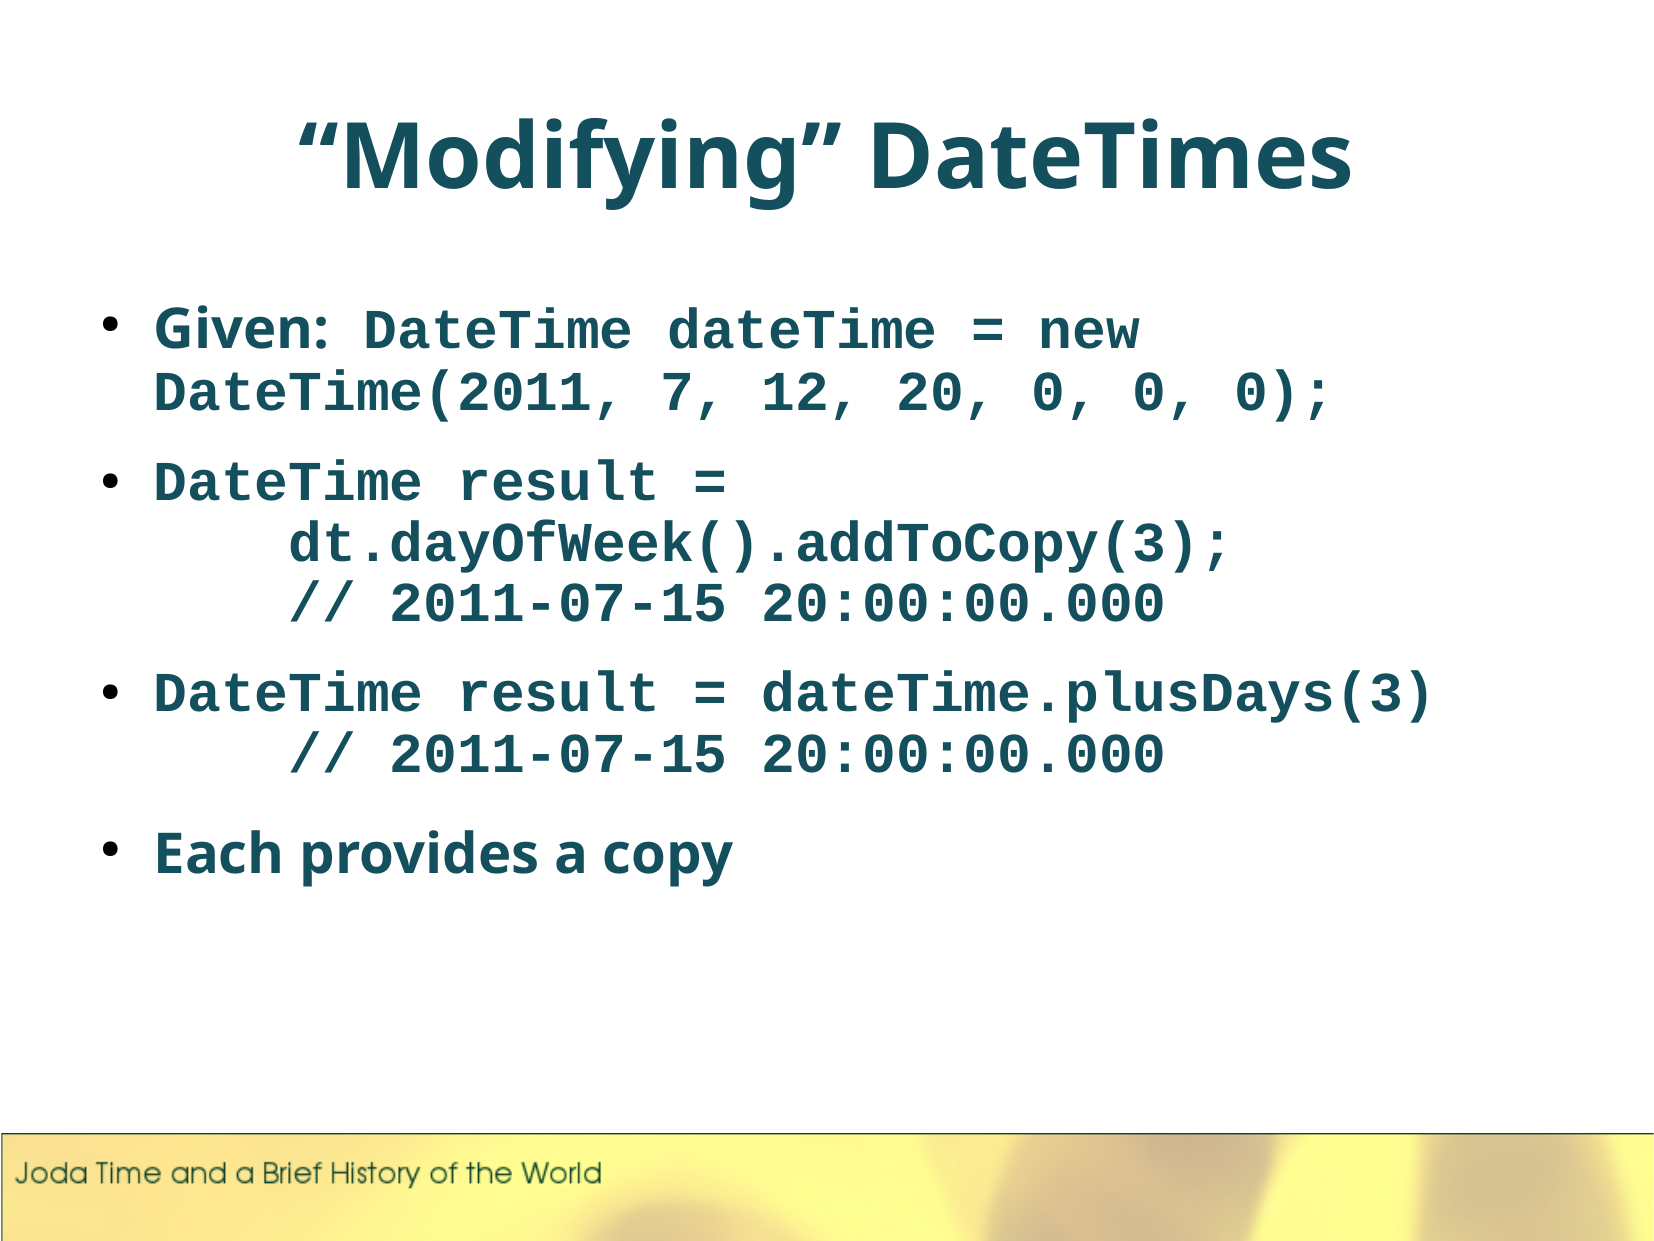

# “Modifying” DateTimes
Given: DateTime dateTime = new DateTime(2011, 7, 12, 20, 0, 0, 0);
DateTime result =
    dt.dayOfWeek().addToCopy(3);
 // 2011-07-15 20:00:00.000
DateTime result = dateTime.plusDays(3)
 // 2011-07-15 20:00:00.000
Each provides a copy